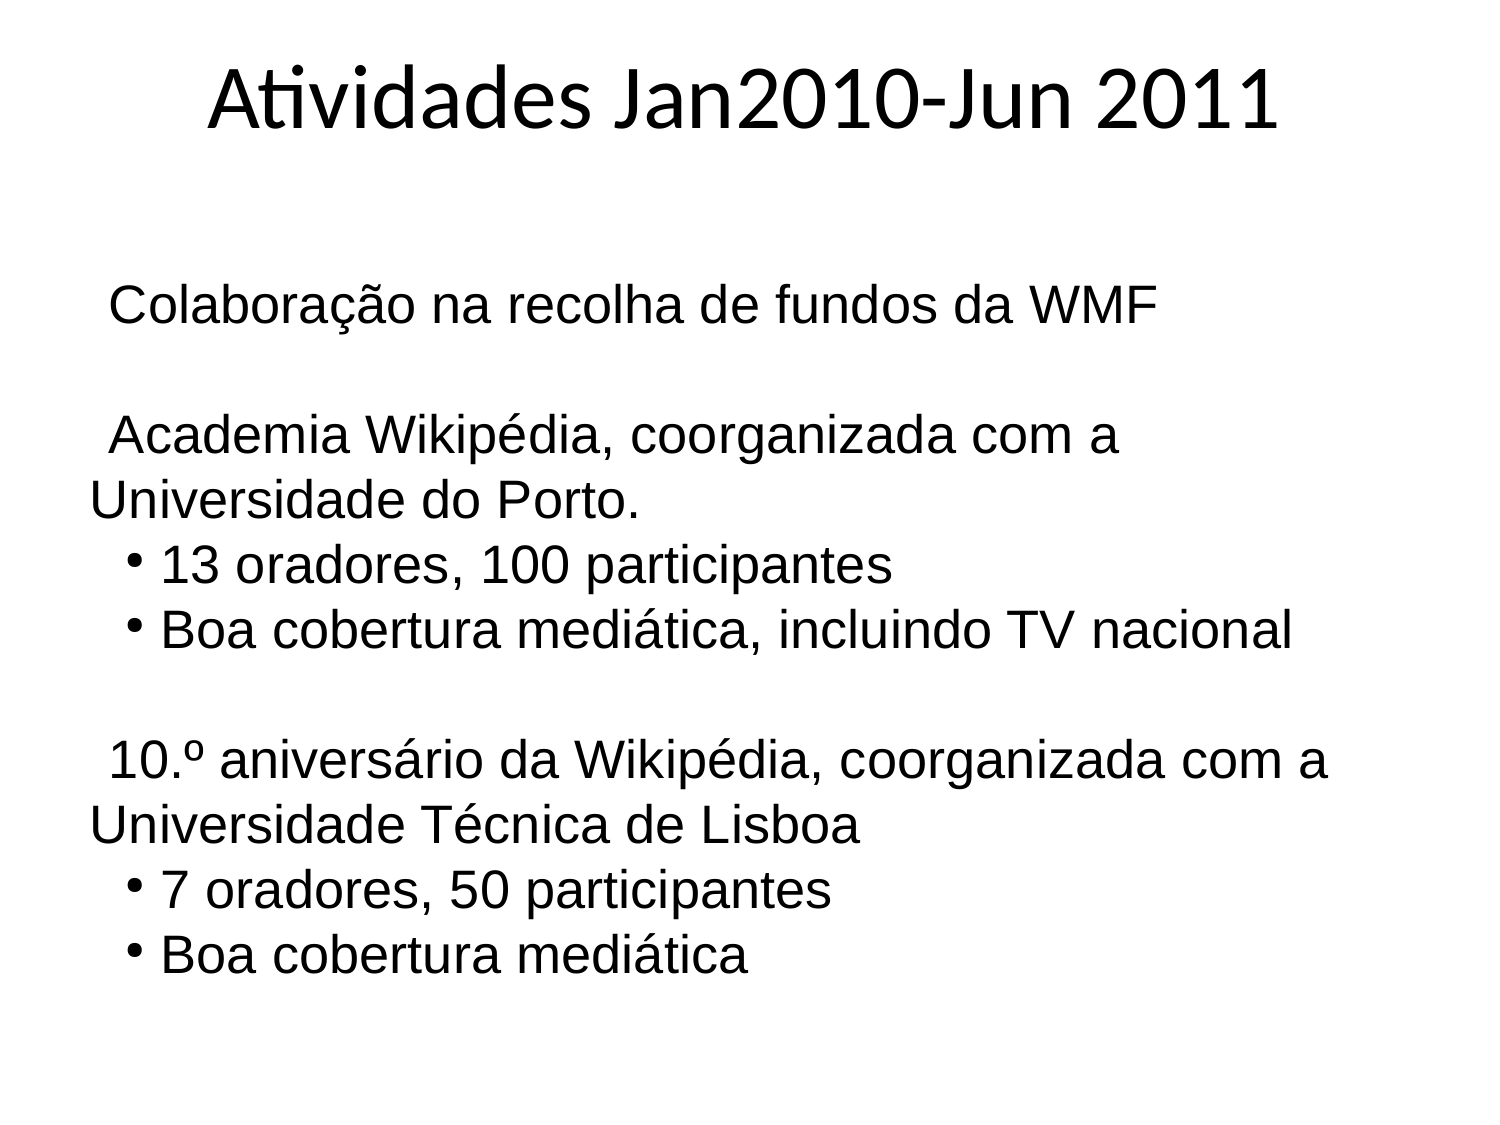

Atividades Jan2010-Jun 2011
Colaboração na recolha de fundos da WMF
Academia Wikipédia, coorganizada com a Universidade do Porto.
13 oradores, 100 participantes
Boa cobertura mediática, incluindo TV nacional
10.º aniversário da Wikipédia, coorganizada com a Universidade Técnica de Lisboa
7 oradores, 50 participantes
Boa cobertura mediática